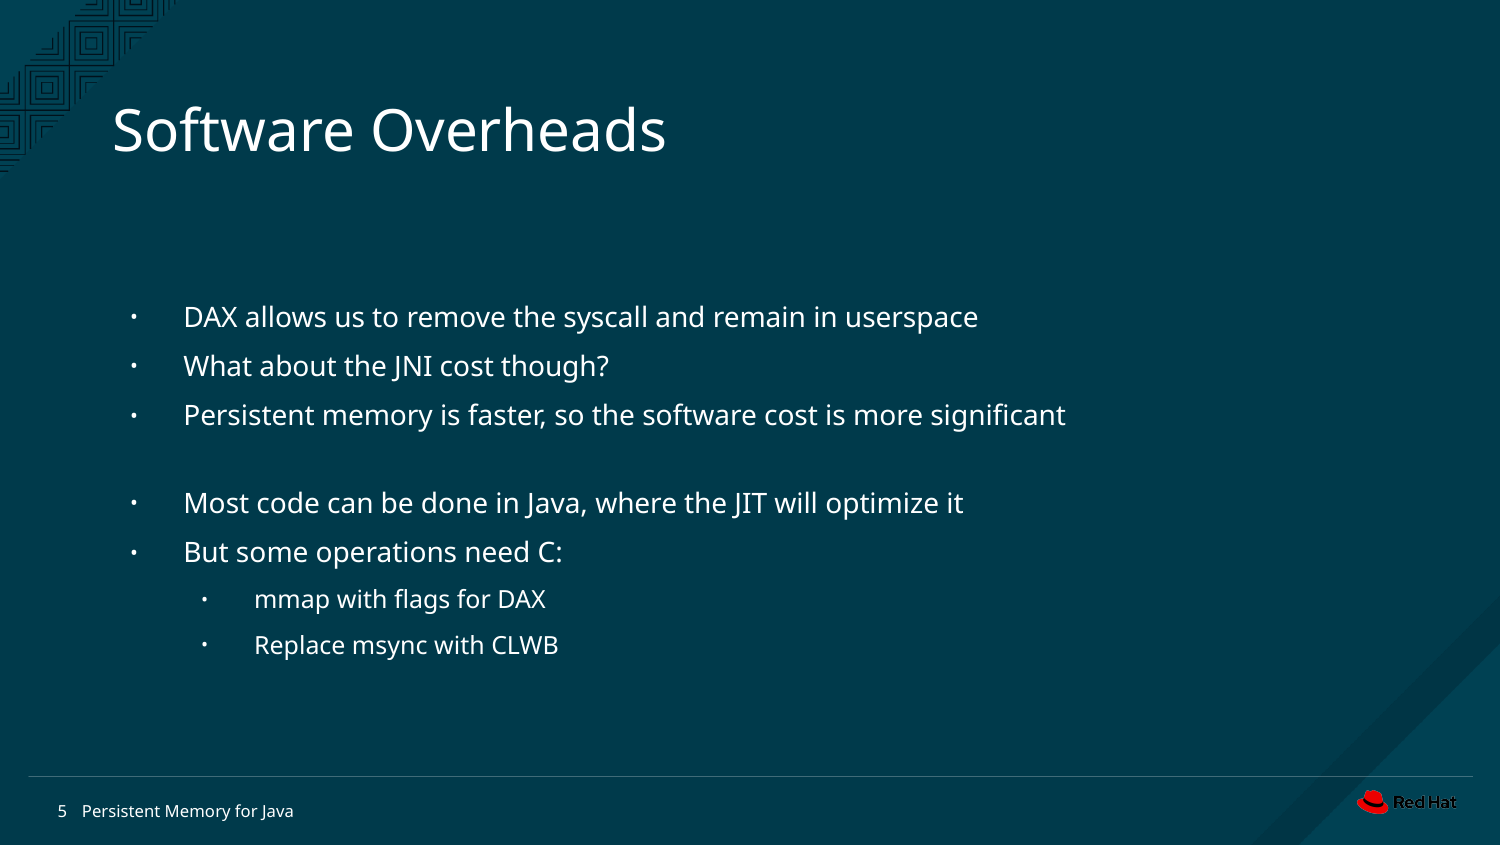

# Software Overheads
DAX allows us to remove the syscall and remain in userspace
What about the JNI cost though?
Persistent memory is faster, so the software cost is more significant
Most code can be done in Java, where the JIT will optimize it
But some operations need C:
mmap with flags for DAX
Replace msync with CLWB
5
INSERT DESIGNATOR, IF NEEDED